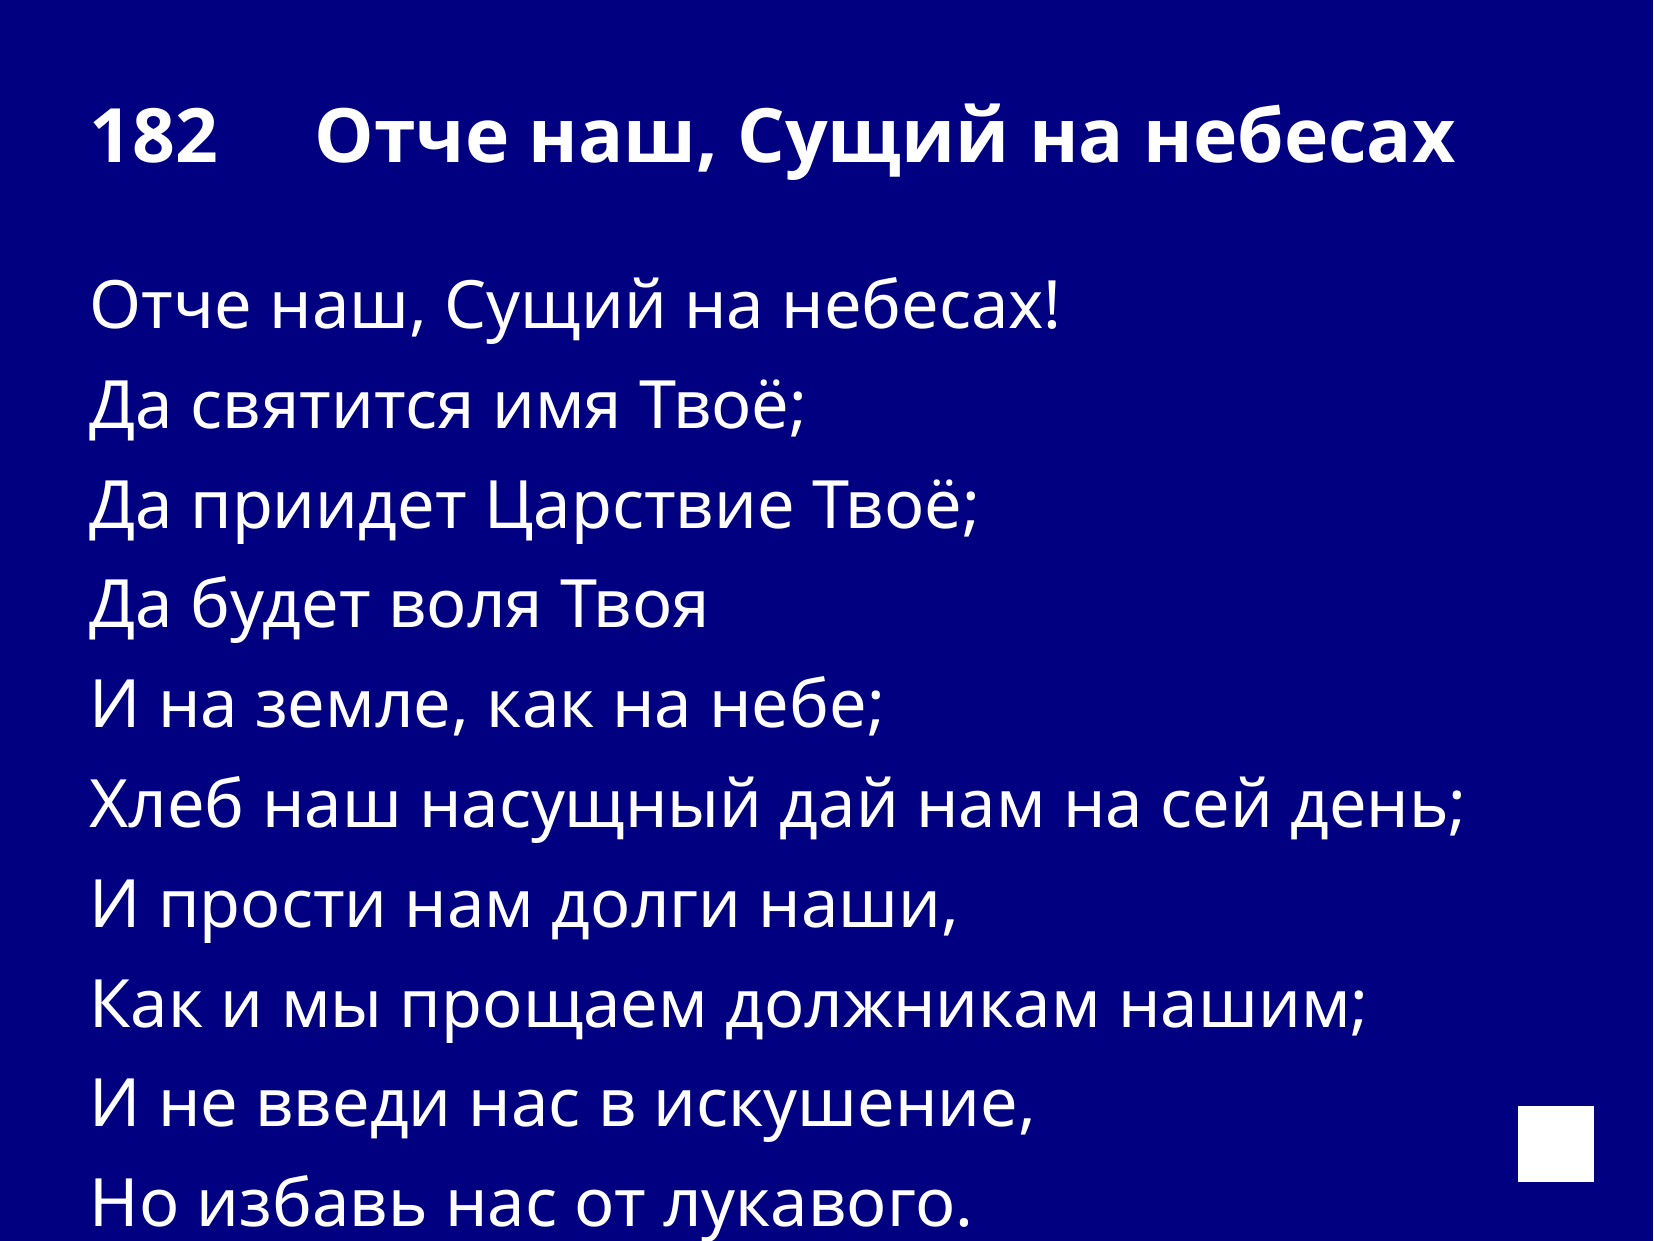

182	Отче наш, Сущий на небесах
Отче наш, Сущий на небесах!
Да святится имя Твоё;
Да приидет Царствие Твоё;
Да будет воля Твоя
И на земле, как на небе;
Хлеб наш насущный дай нам на сей день;
И прости нам долги наши,
Как и мы прощаем должникам нашим;
И не введи нас в искушение,
Но избавь нас от лукавого.